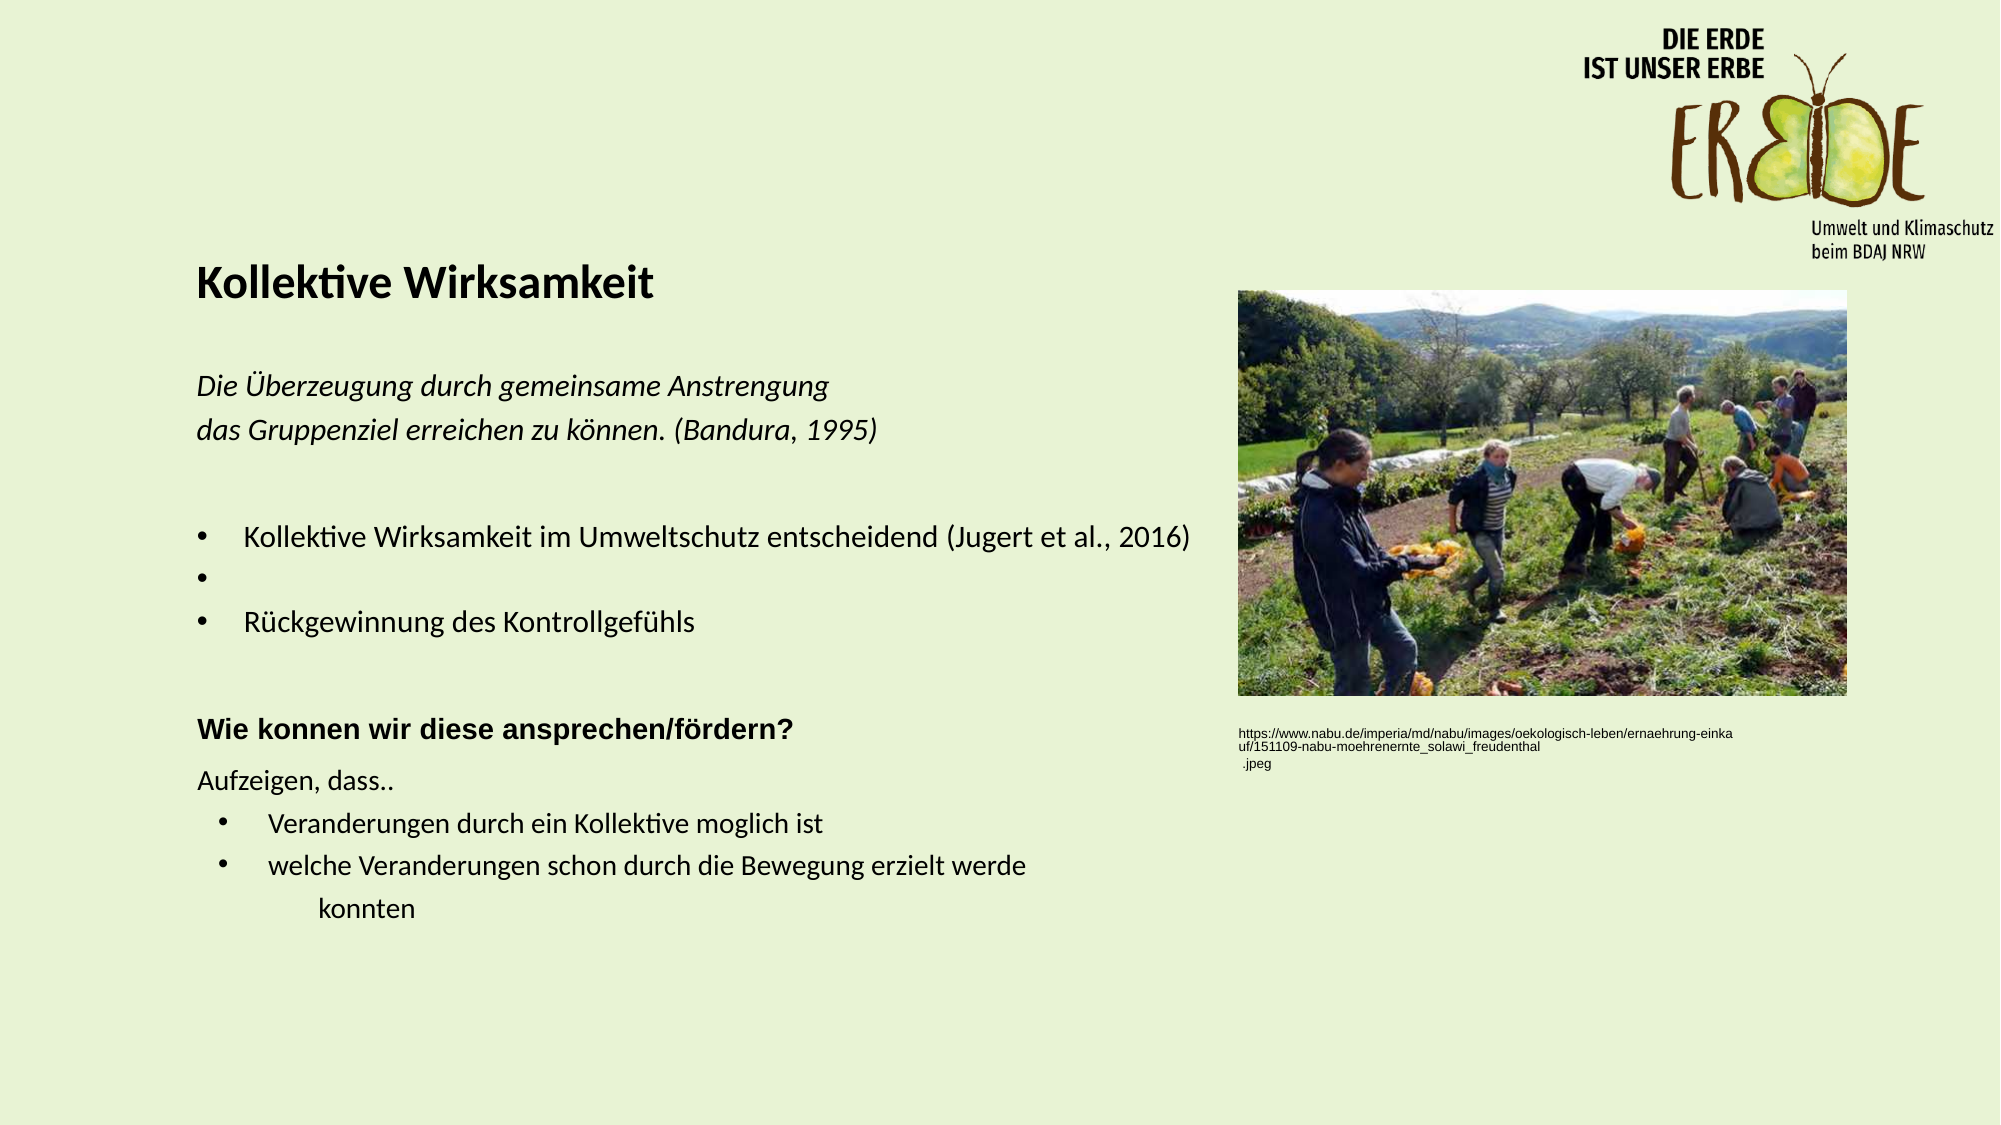

Kollektive Wirksamkeit
Die Überzeugung durch gemeinsame Anstrengung
das Gruppenziel erreichen zu können. (Bandura, 1995)
Kollektive Wirksamkeit im Umweltschutz entscheidend (Jugert et al., 2016)
Rückgewinnung des Kontrollgefühls
Wie konnen wir diese ansprechen/fördern?
Aufzeigen, dass..
Veranderungen durch ein Kollektive moglich ist
welche Veranderungen schon durch die Bewegung erzielt werde konnten
https://www.nabu.de/imperia/md/nabu/images/oekologisch-leben/ernaehrung-einkauf/151109-nabu-moehrenernte_solawi_freudenthal .jpeg